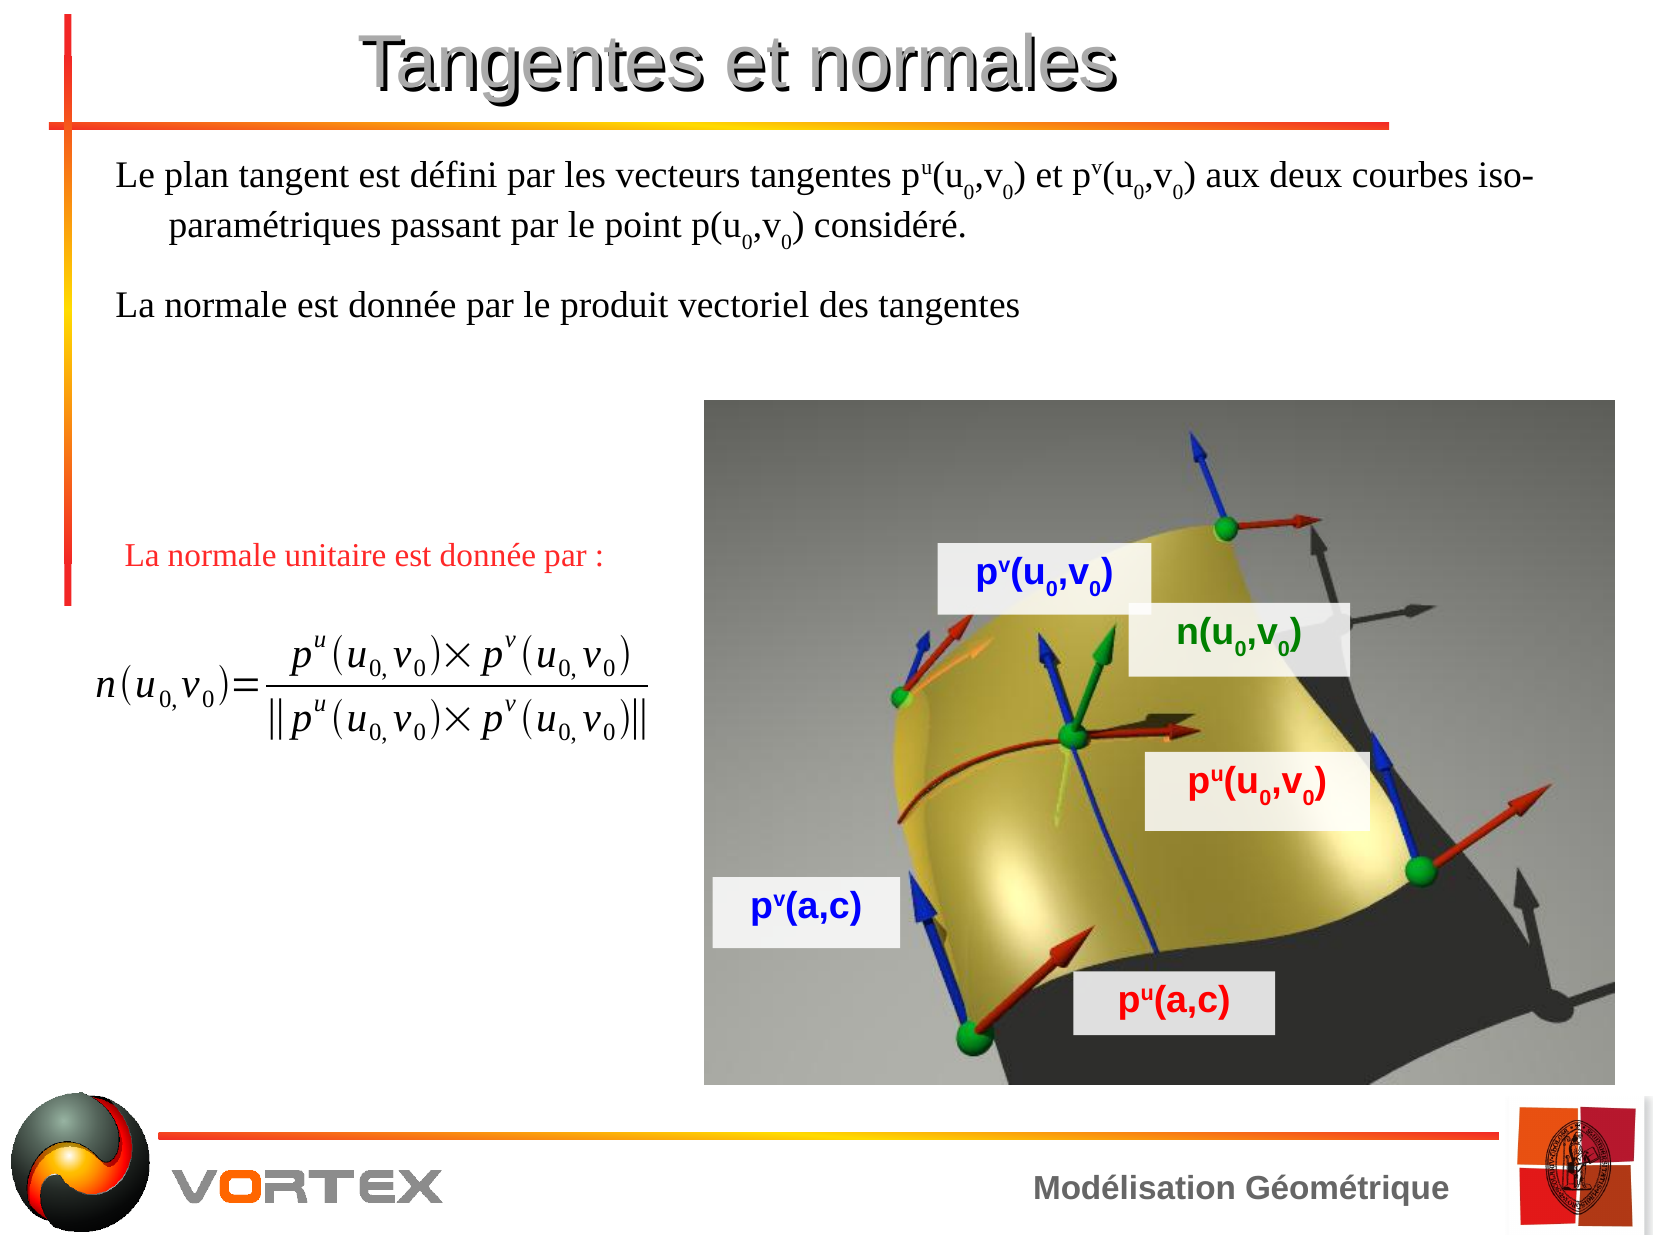

# Tangentes et normales
Le plan tangent est défini par les vecteurs tangentes pu(u0,v0) et pv(u0,v0) aux deux courbes iso-paramétriques passant par le point p(u0,v0) considéré.
La normale est donnée par le produit vectoriel des tangentes
La normale unitaire est donnée par :
pv(u0,v0)
n(u0,v0)
pu(u0,v0)
pv(a,c)
pu(a,c)